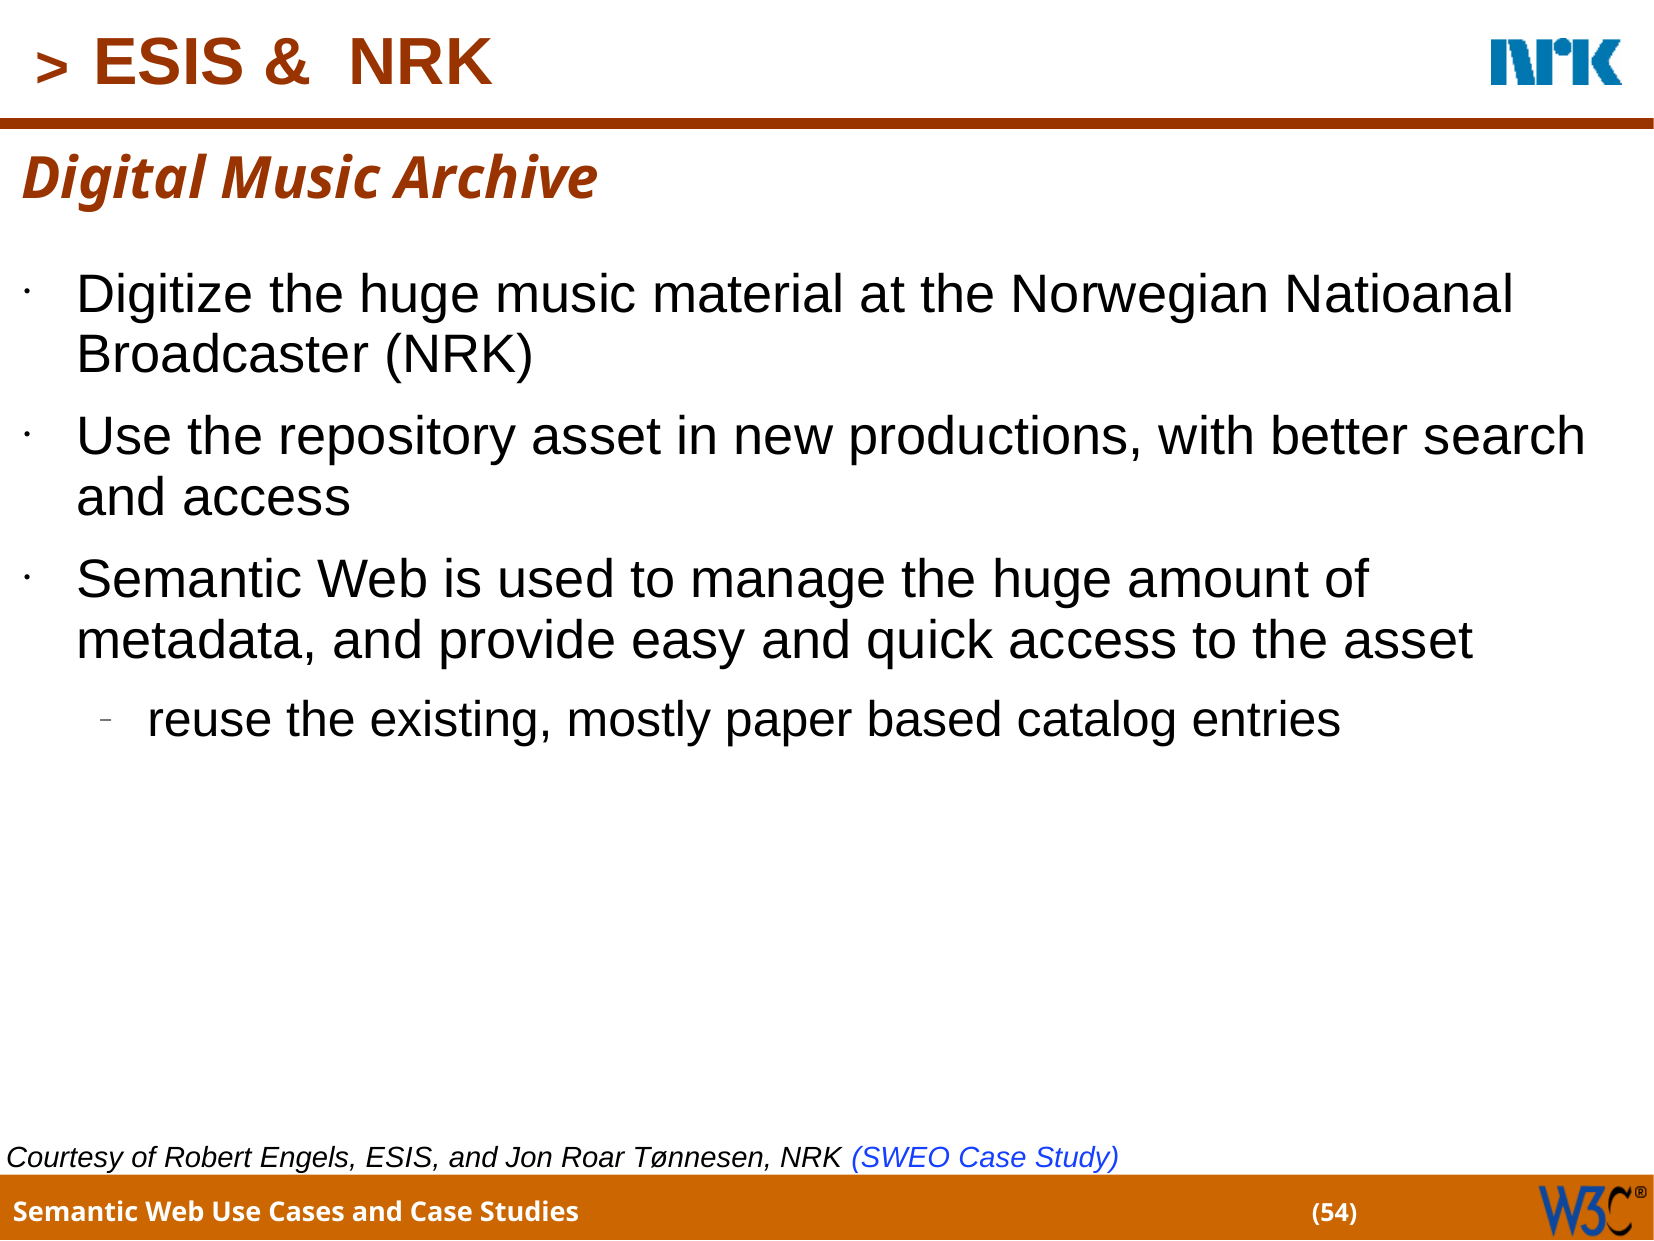

# ESIS & NRK
Digital Music Archive
Digitize the huge music material at the Norwegian Natioanal Broadcaster (NRK)
Use the repository asset in new productions, with better search and access
Semantic Web is used to manage the huge amount of metadata, and provide easy and quick access to the asset
reuse the existing, mostly paper based catalog entries
Courtesy of Robert Engels, ESIS, and Jon Roar Tønnesen, NRK (SWEO Case Study)